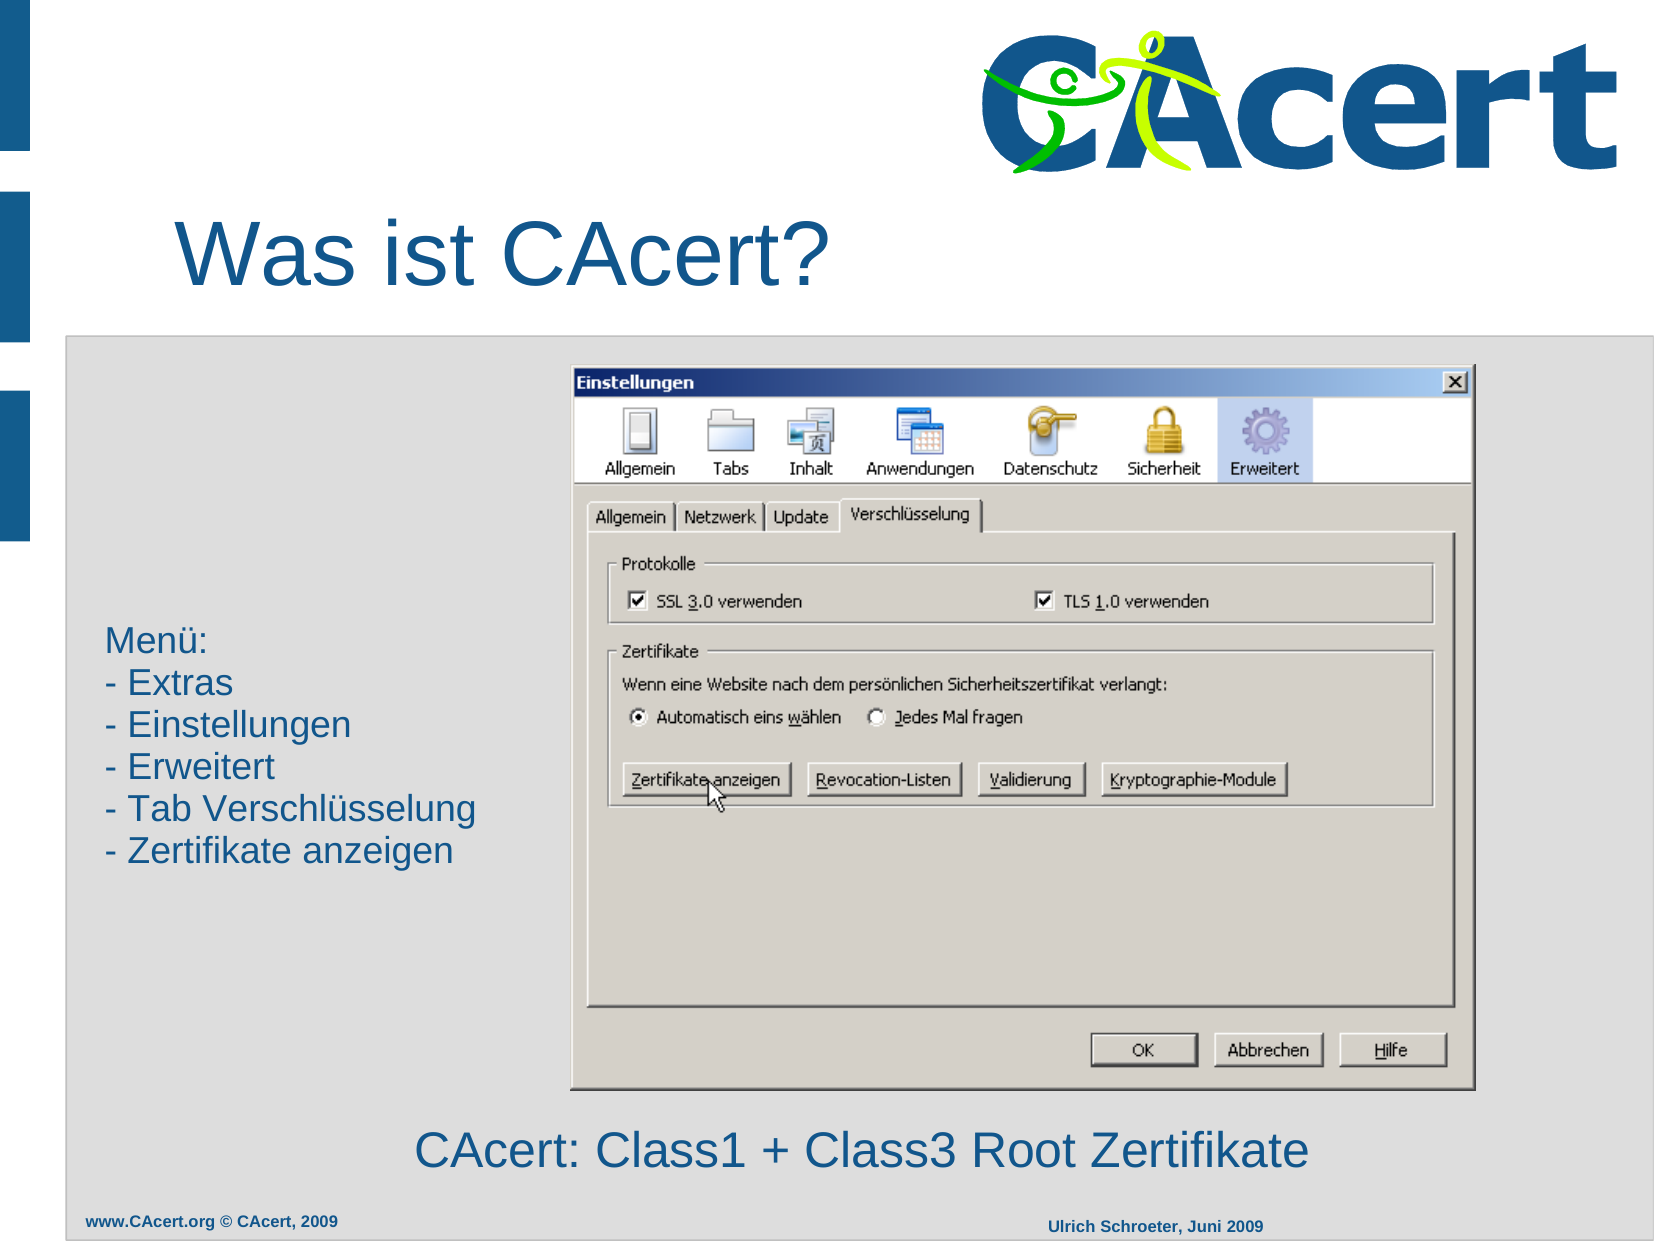

Was ist CAcert?
Menü:
- Extras
- Einstellungen
- Erweitert
- Tab Verschlüsselung
- Zertifikate anzeigen
CAcert: Class1 + Class3 Root Zertifikate